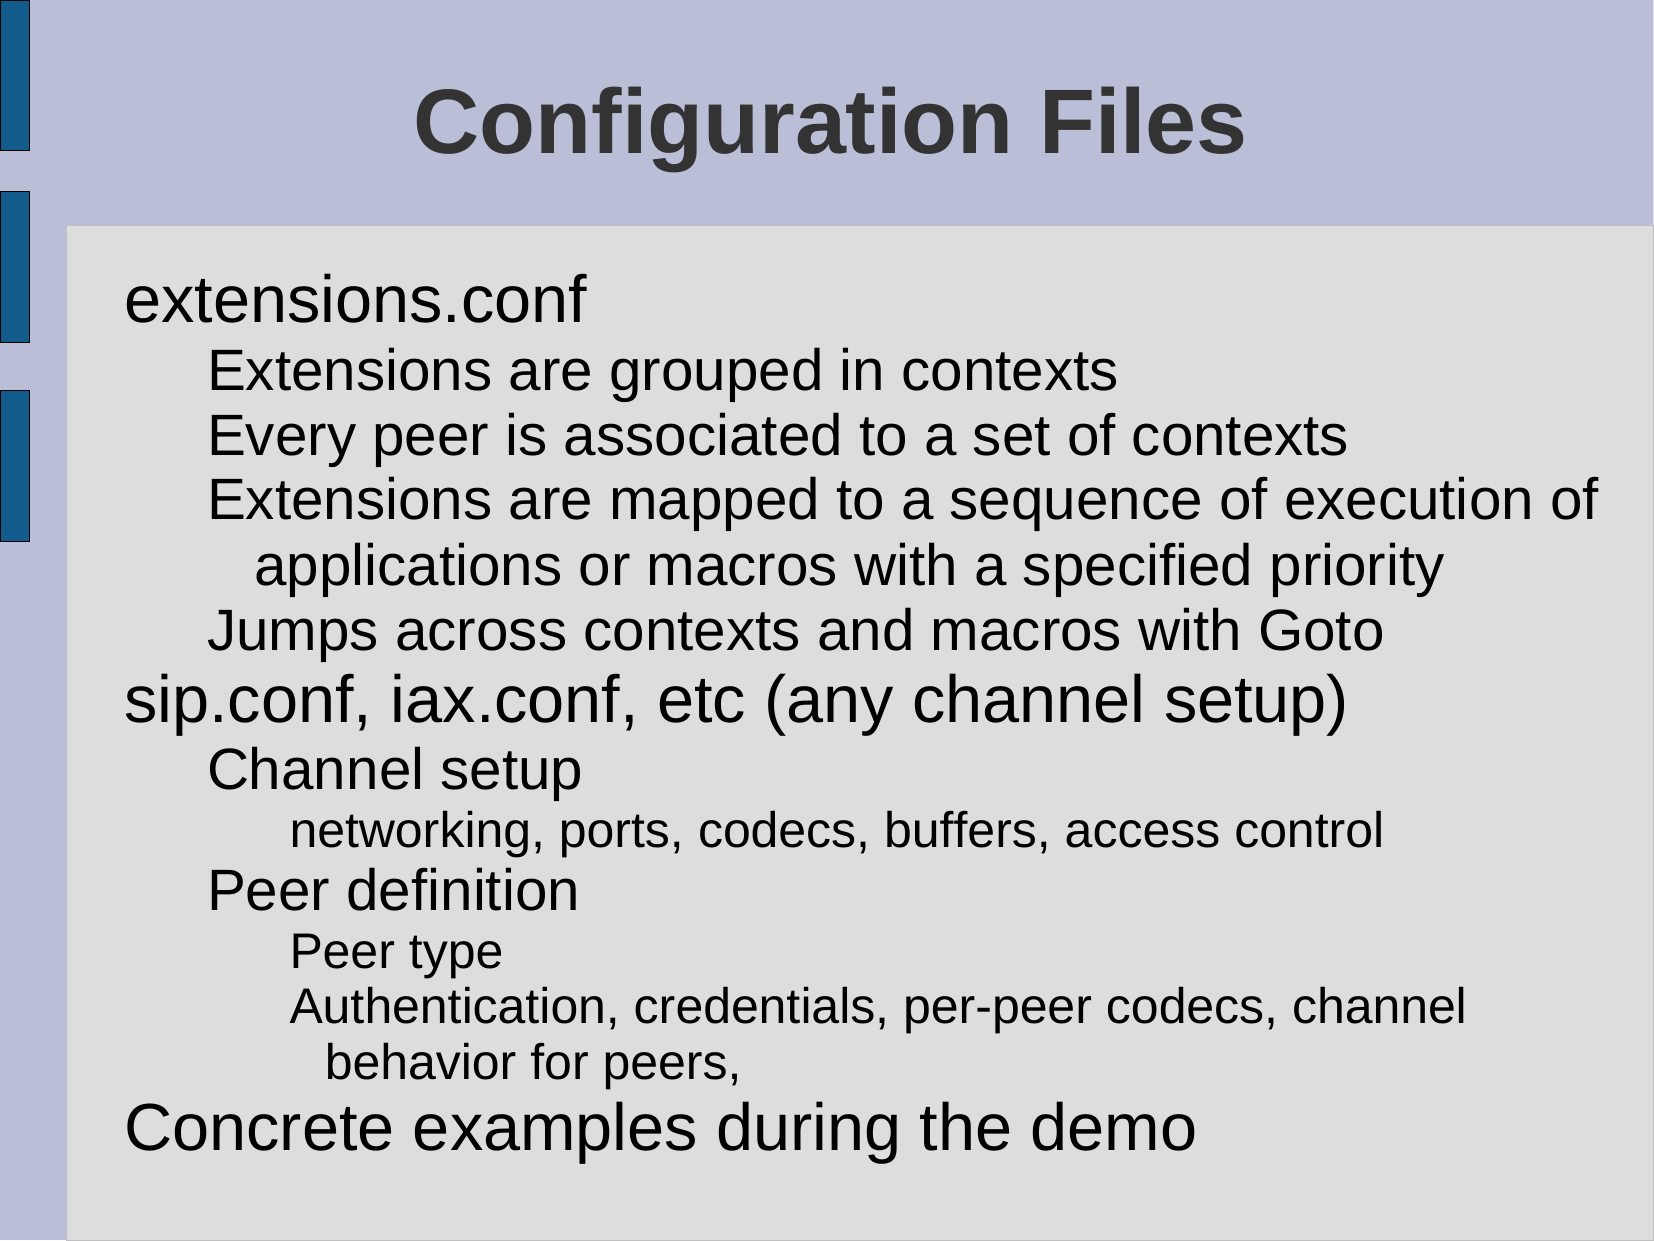

# Configuration Files
extensions.conf
Extensions are grouped in contexts
Every peer is associated to a set of contexts
Extensions are mapped to a sequence of execution of applications or macros with a specified priority
Jumps across contexts and macros with Goto
sip.conf, iax.conf, etc (any channel setup)
Channel setup
networking, ports, codecs, buffers, access control
Peer definition
Peer type
Authentication, credentials, per-peer codecs, channel behavior for peers,
Concrete examples during the demo